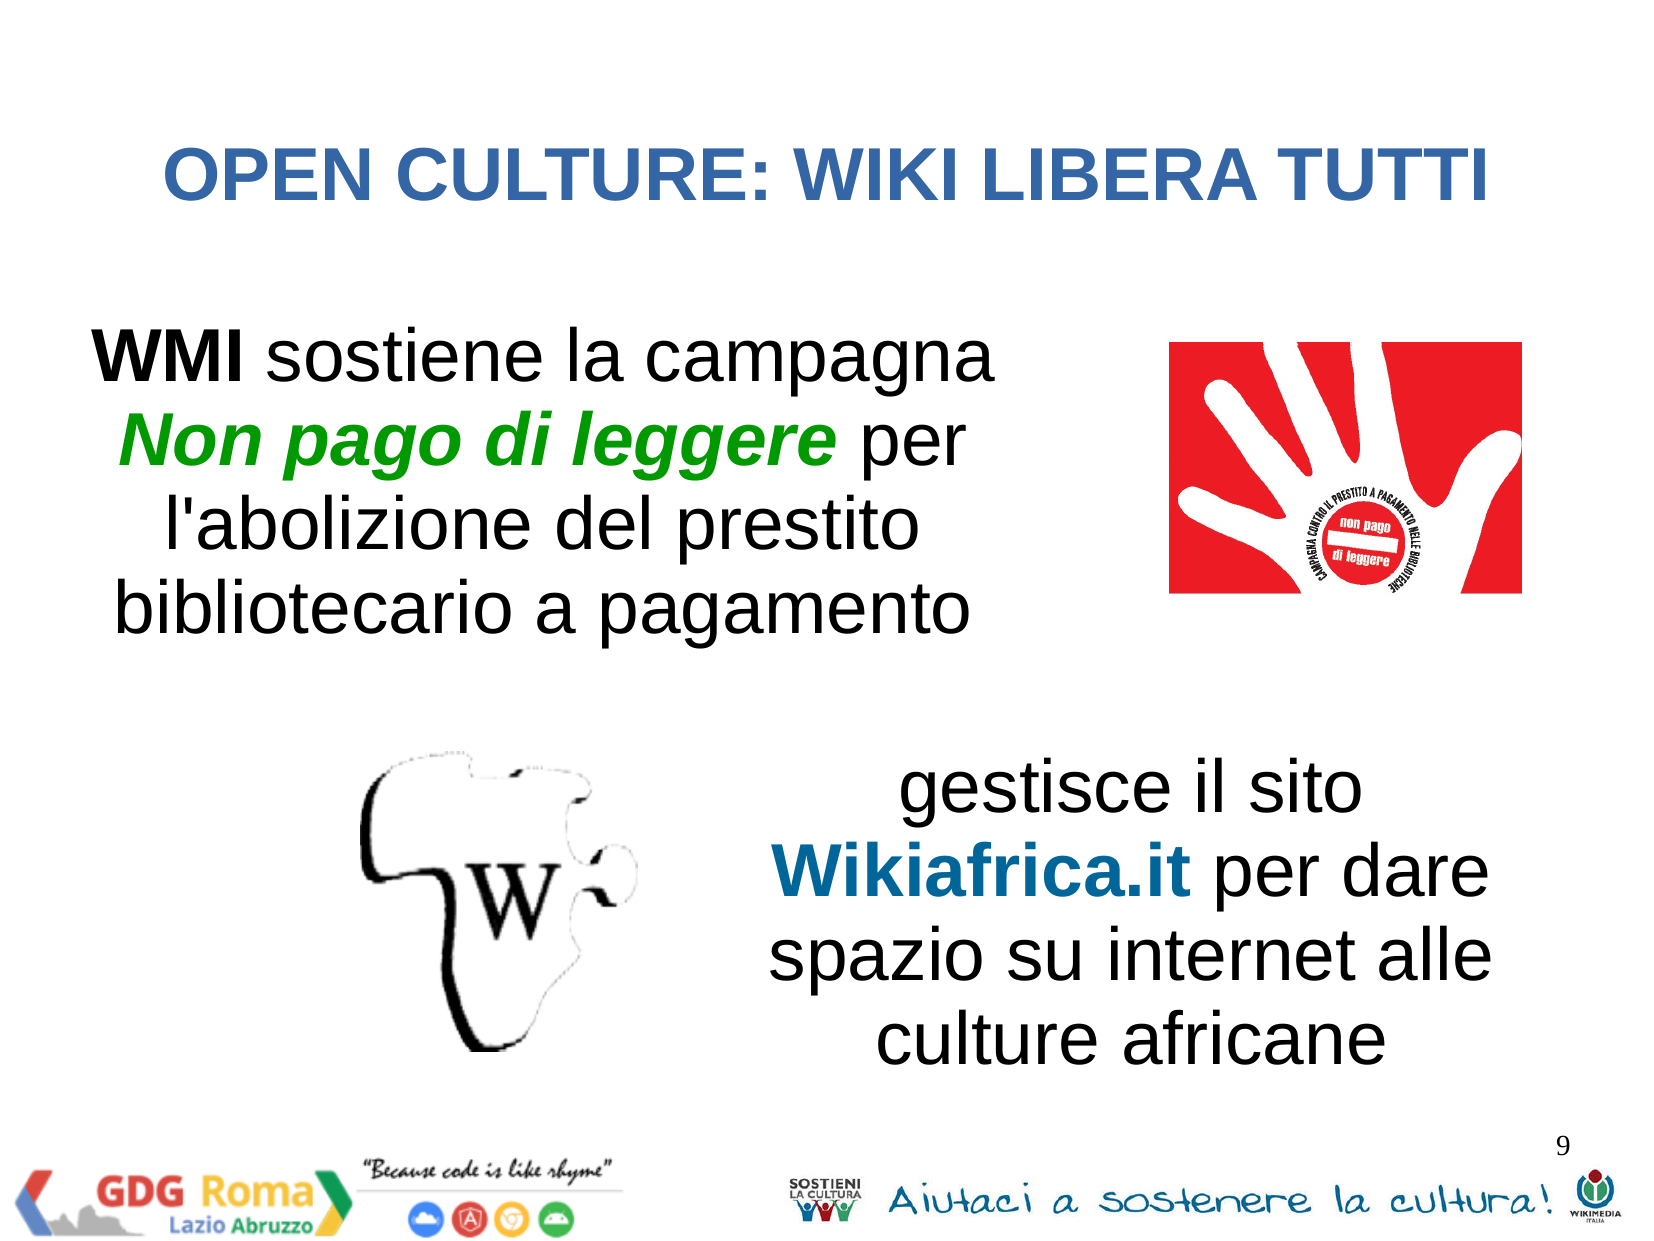

# OPEN CULTURE: WIKI LIBERA TUTTI
WMI sostiene la campagna Non pago di leggere per l'abolizione del prestito bibliotecario a pagamento
gestisce il sito Wikiafrica.it per dare spazio su internet alle culture africane
9